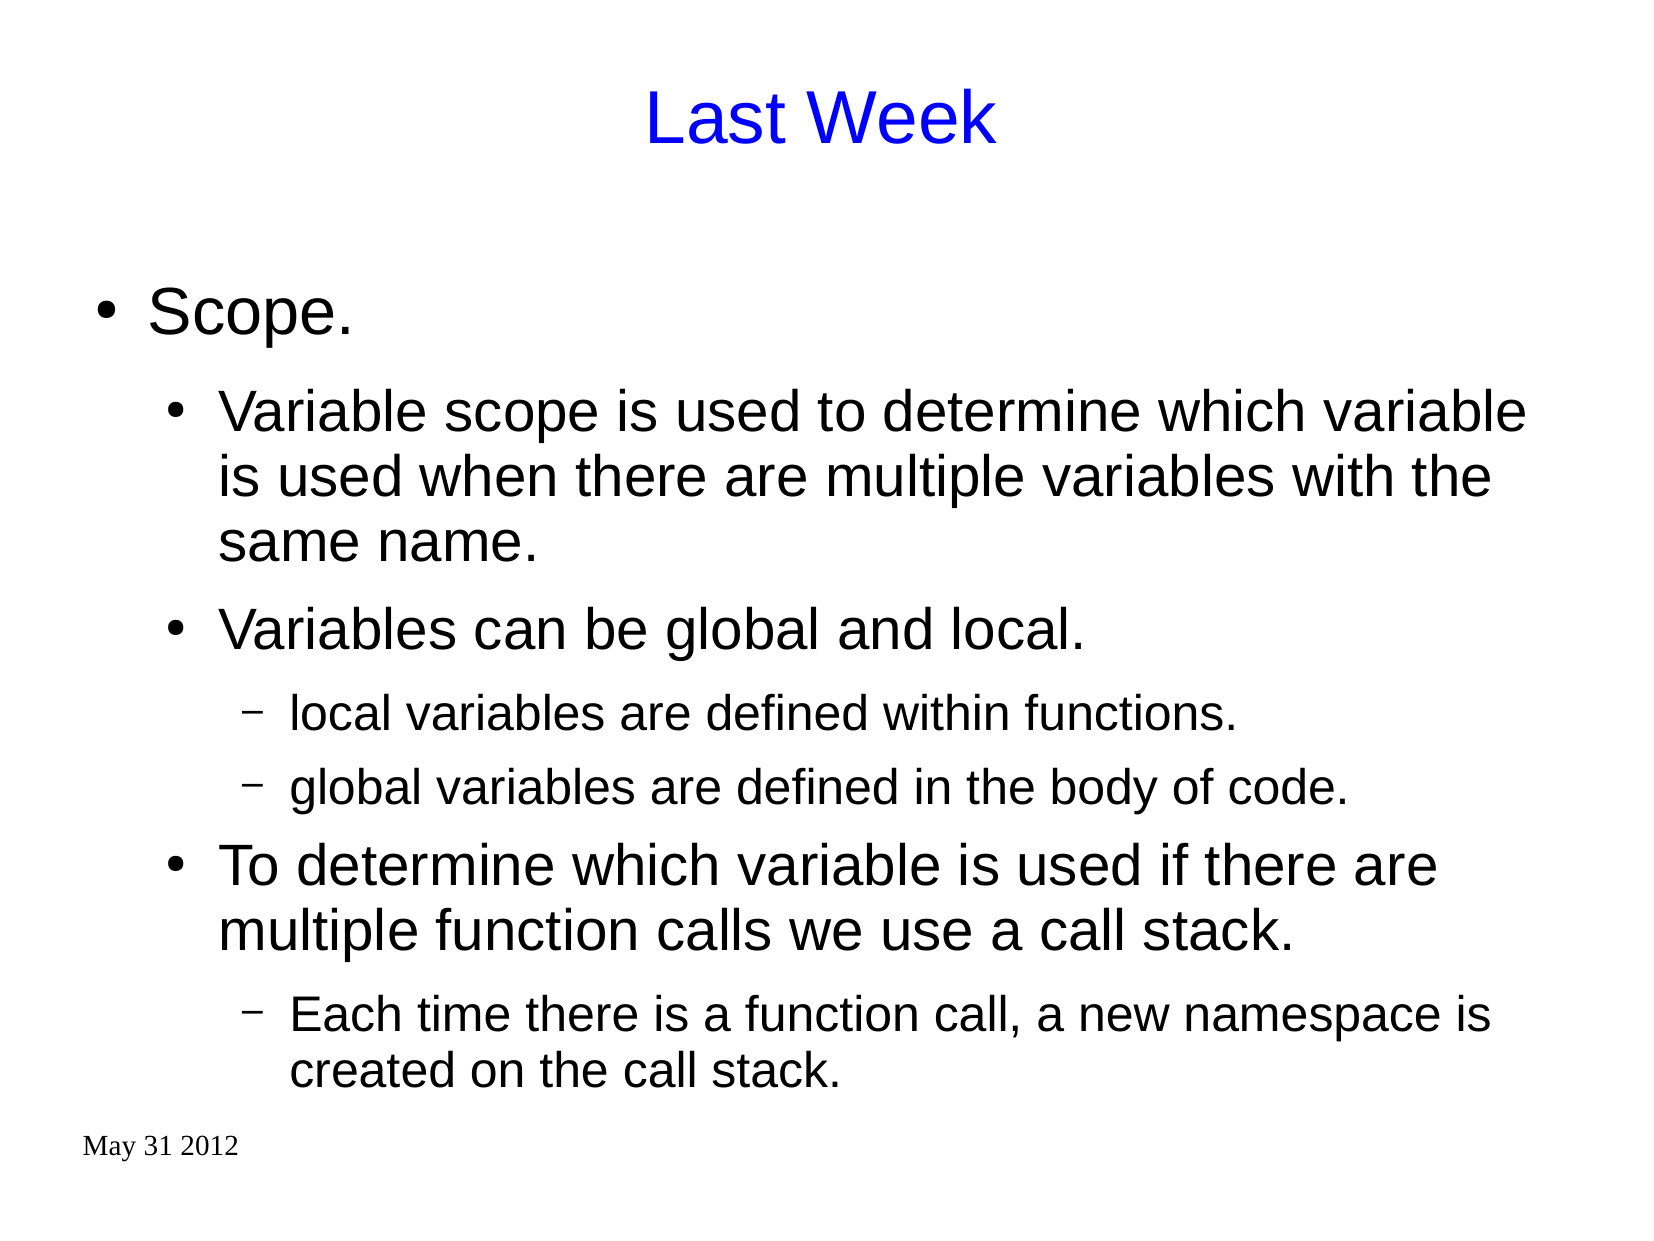

# Last Week
Scope.
Variable scope is used to determine which variable is used when there are multiple variables with the same name.
Variables can be global and local.
local variables are defined within functions.
global variables are defined in the body of code.
To determine which variable is used if there are multiple function calls we use a call stack.
Each time there is a function call, a new namespace is created on the call stack.
May 31 2012